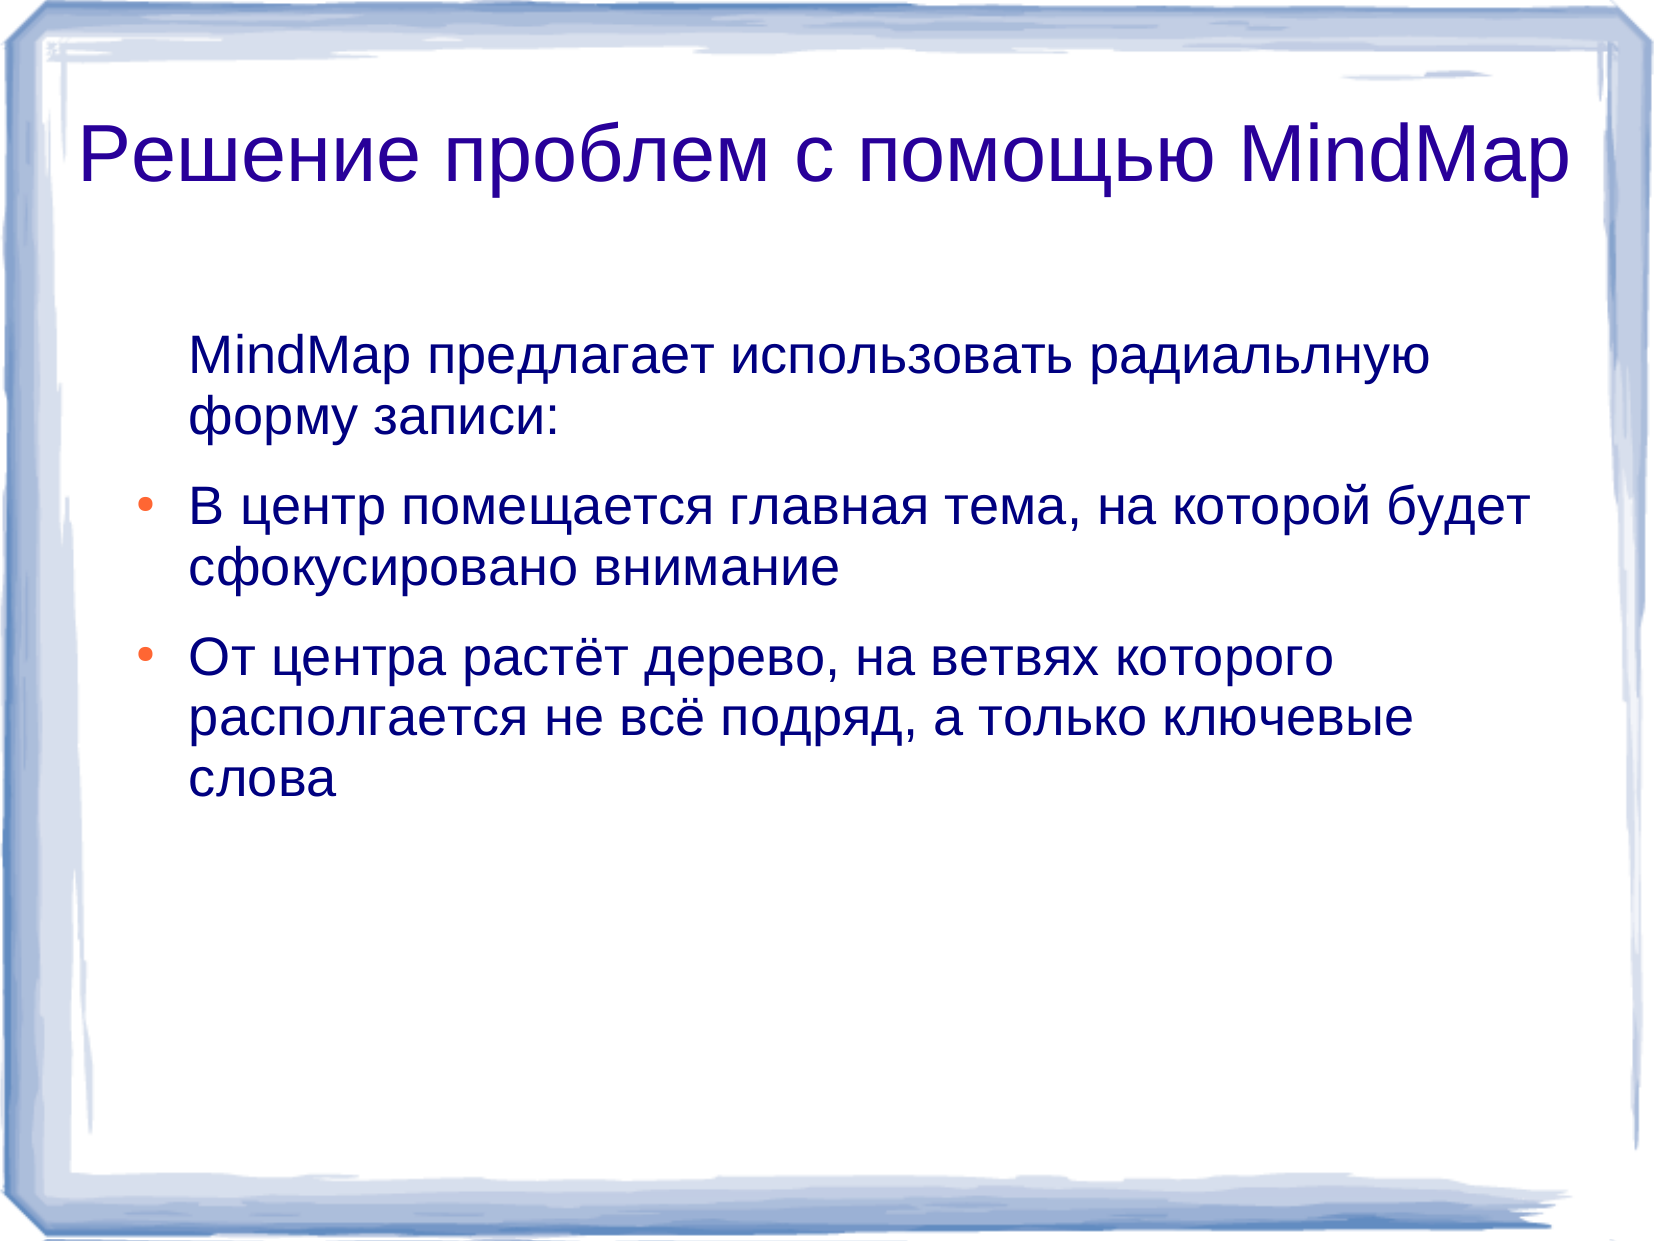

# Решение проблем с помощью MindMap
MindMap предлагает использовать радиальлную форму записи:
В центр помещается главная тема, на которой будет сфокусировано внимание
От центра растёт дерево, на ветвях которого располгается не всё подряд, а только ключевые слова